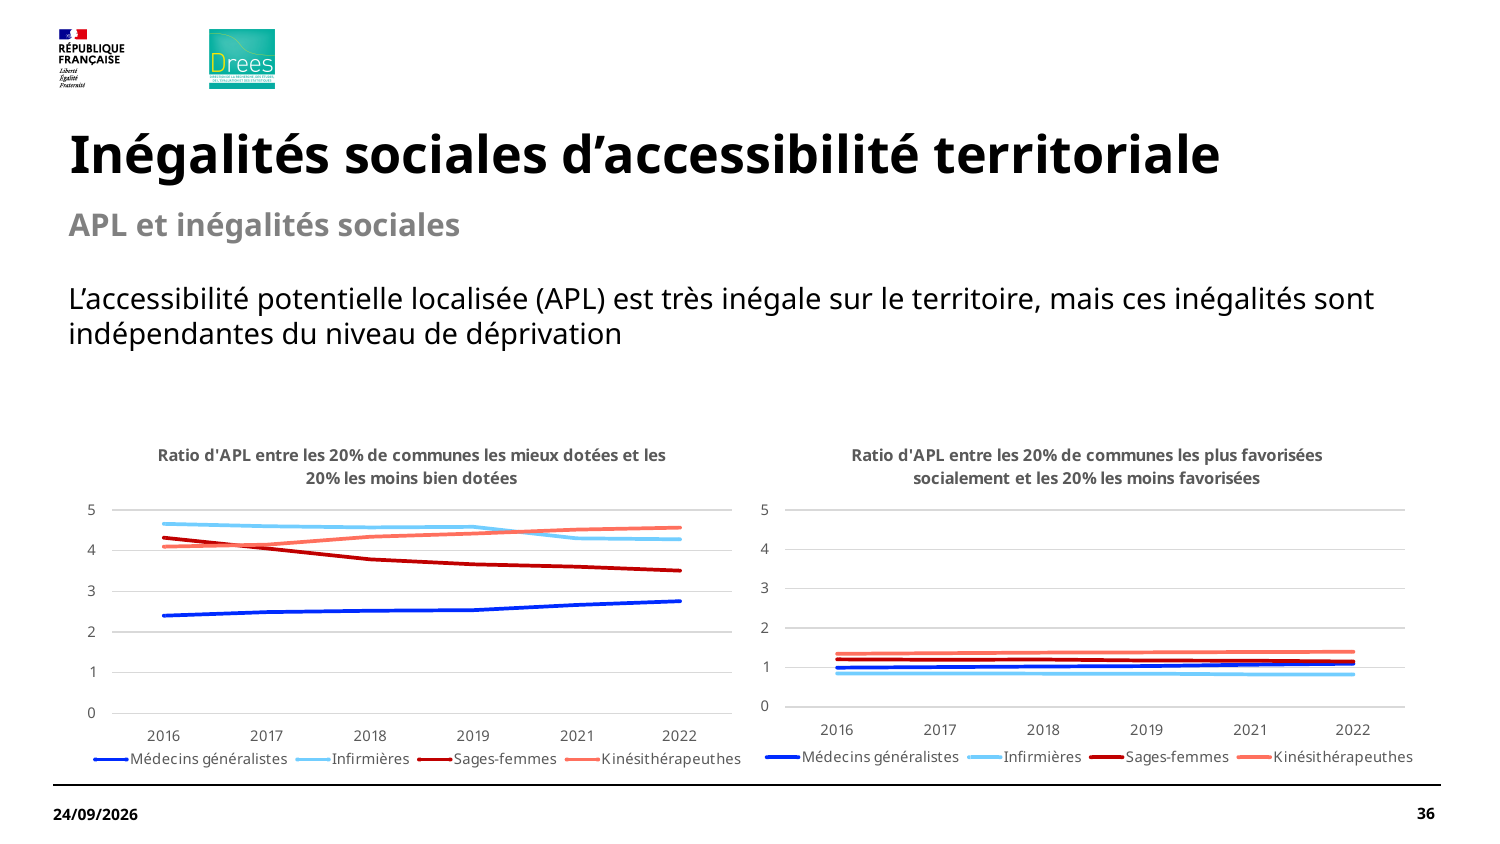

Inégalités sociales d’accessibilité territoriale
# APL et inégalités sociales
L’accessibilité potentielle localisée (APL) est très inégale sur le territoire, mais ces inégalités sont indépendantes du niveau de déprivation
36